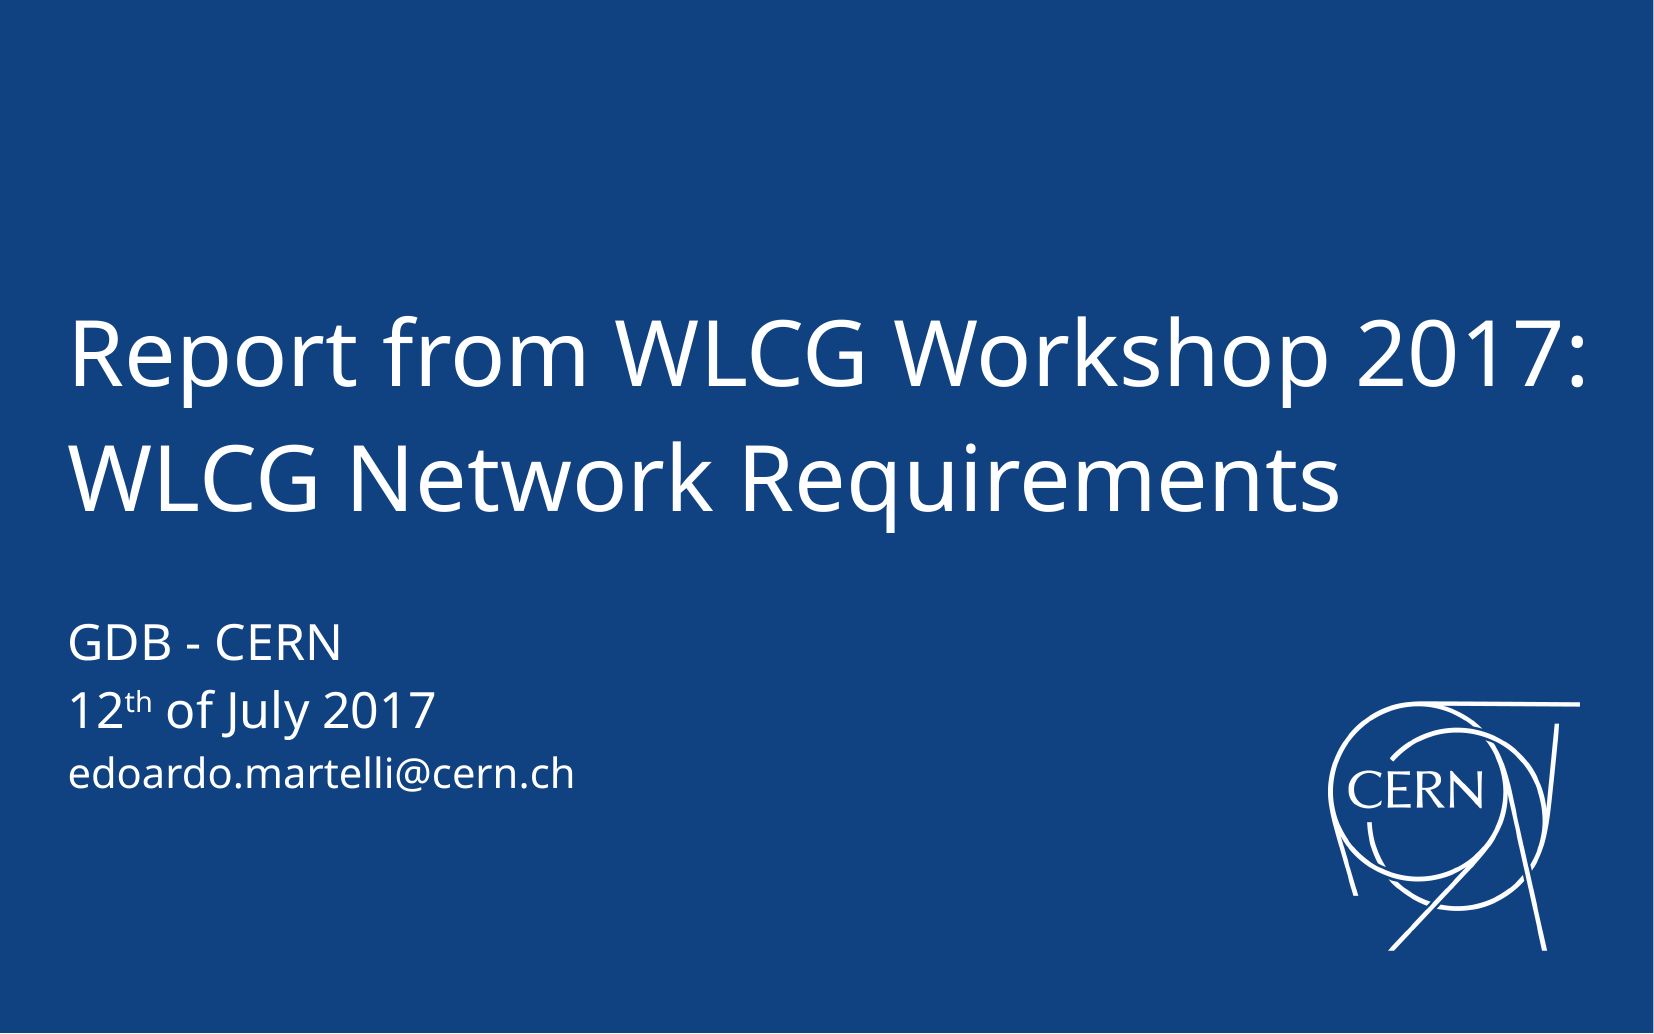

# Report from WLCG Workshop 2017: WLCG Network Requirements GDB - CERN 12th of July 2017 edoardo.martelli@cern.ch